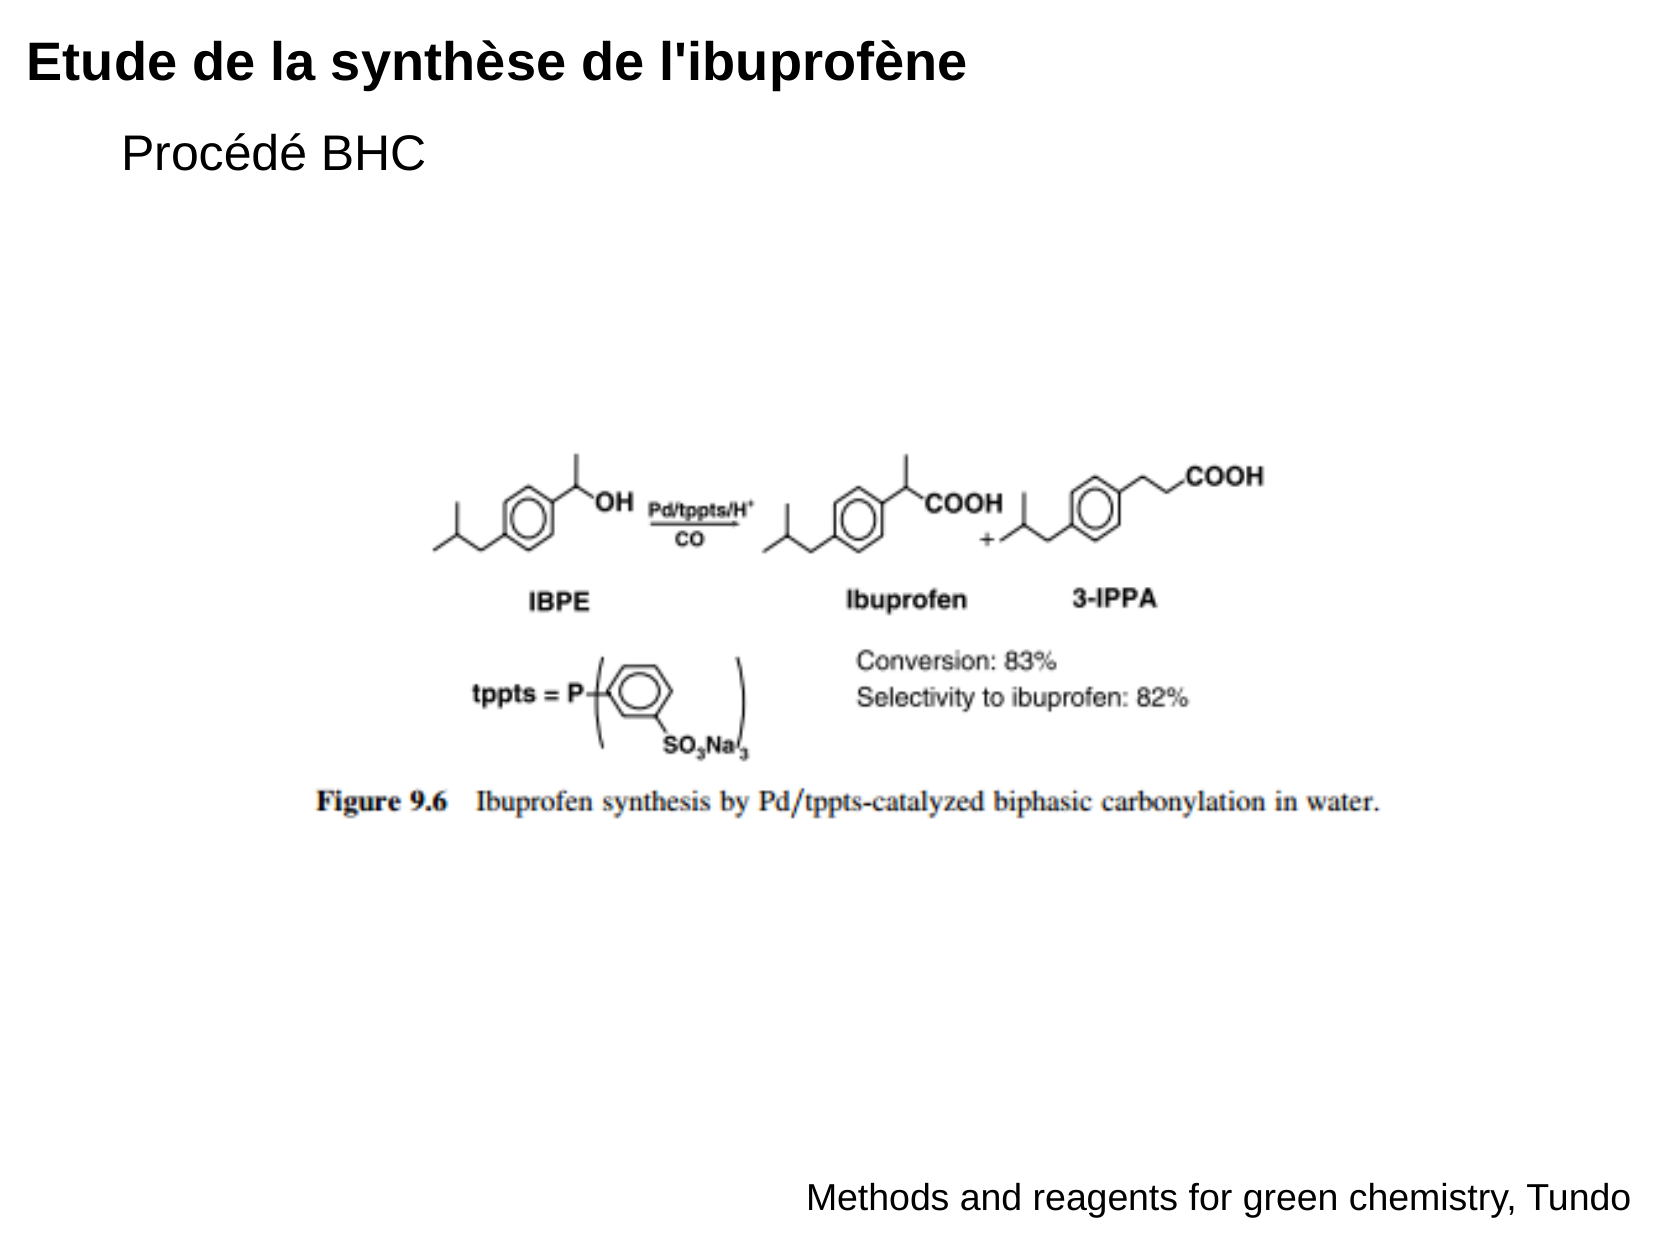

Etude de la synthèse de l'ibuprofène
Procédé BHC
Methods and reagents for green chemistry, Tundo